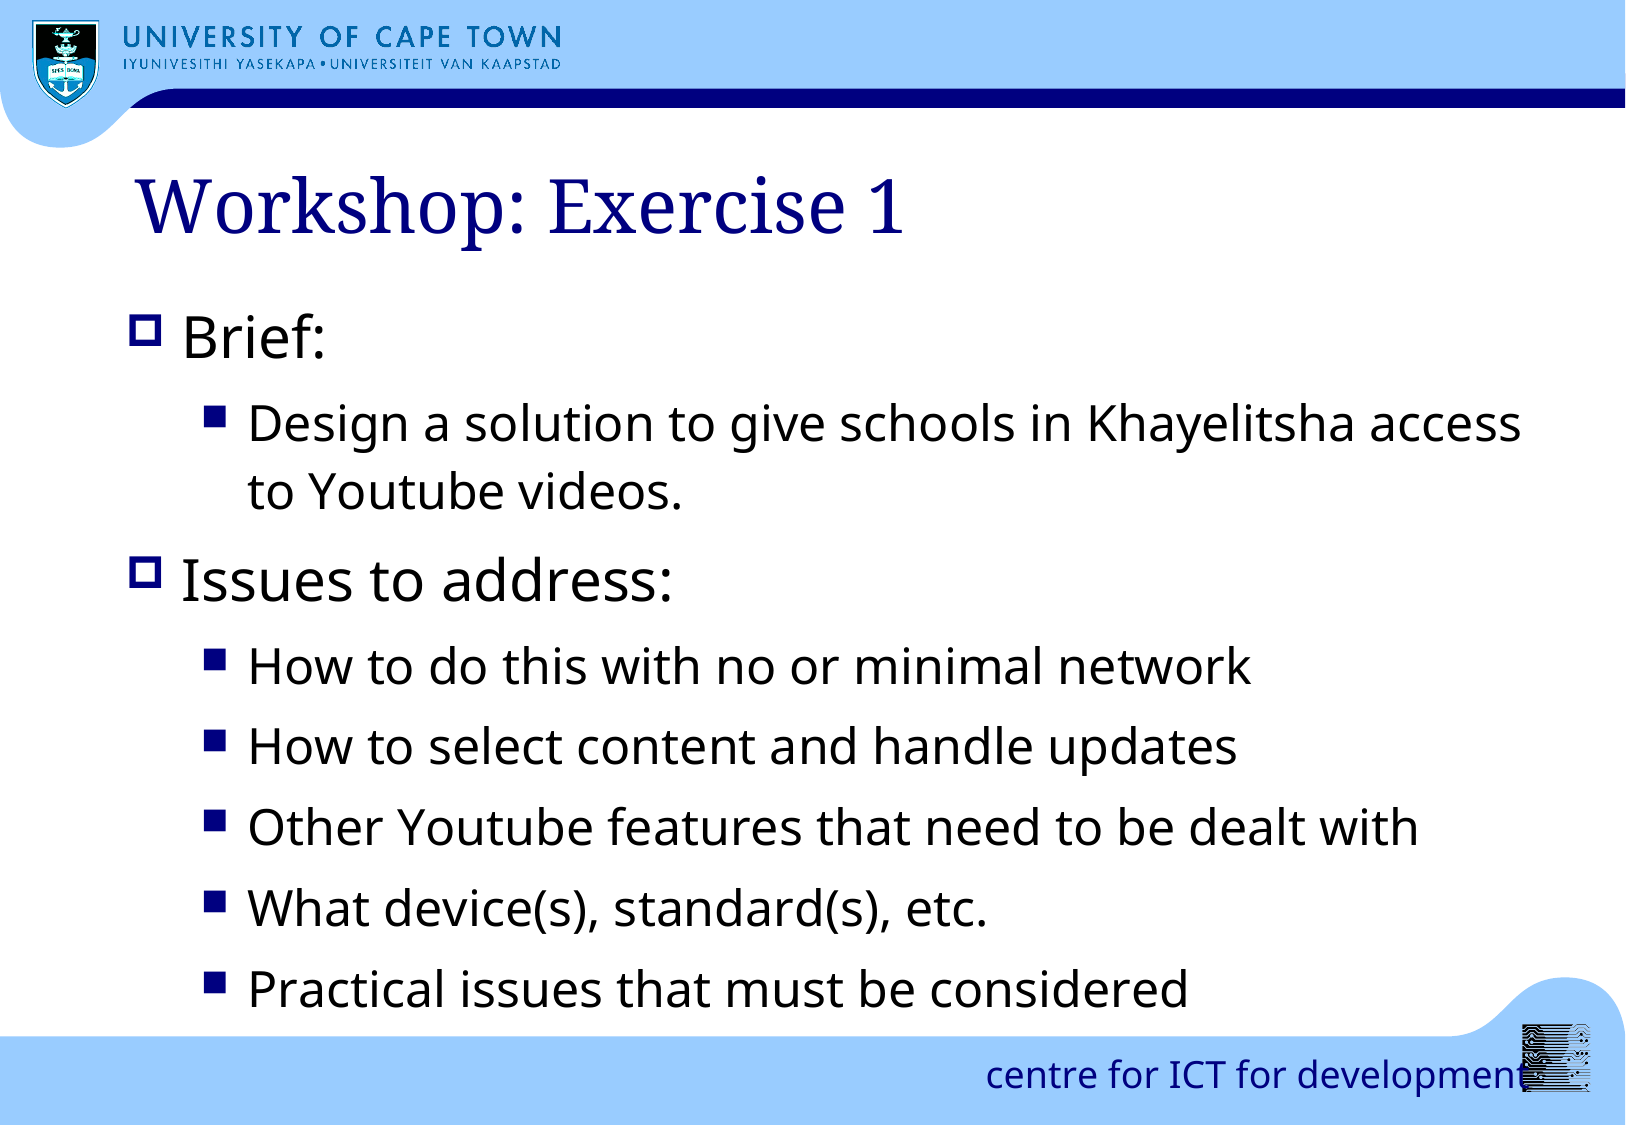

# Workshop: Exercise 1
Brief:
Design a solution to give schools in Khayelitsha access to Youtube videos.
Issues to address:
How to do this with no or minimal network
How to select content and handle updates
Other Youtube features that need to be dealt with
What device(s), standard(s), etc.
Practical issues that must be considered